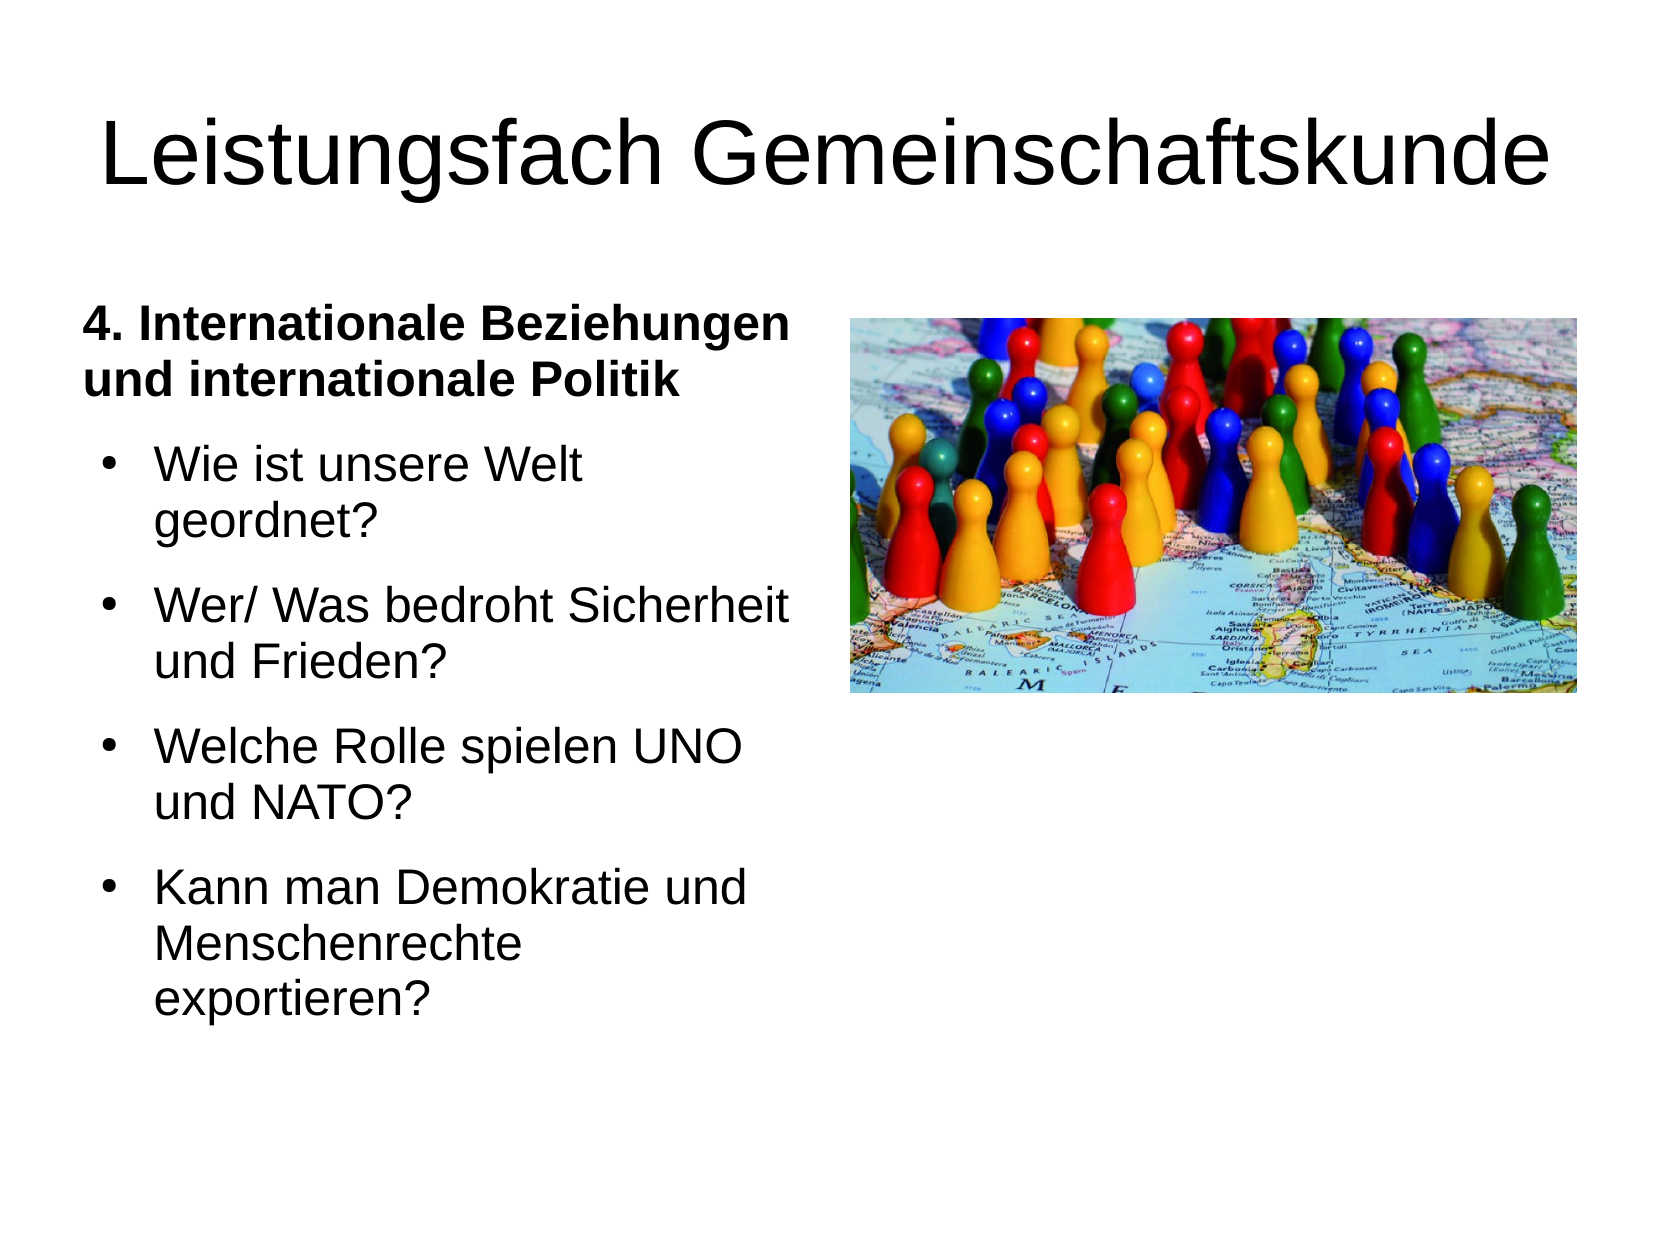

# Leistungsfach Gemeinschaftskunde
4. Internationale Beziehungen und internationale Politik
Wie ist unsere Welt geordnet?
Wer/ Was bedroht Sicherheit und Frieden?
Welche Rolle spielen UNO und NATO?
Kann man Demokratie und Menschenrechte exportieren?